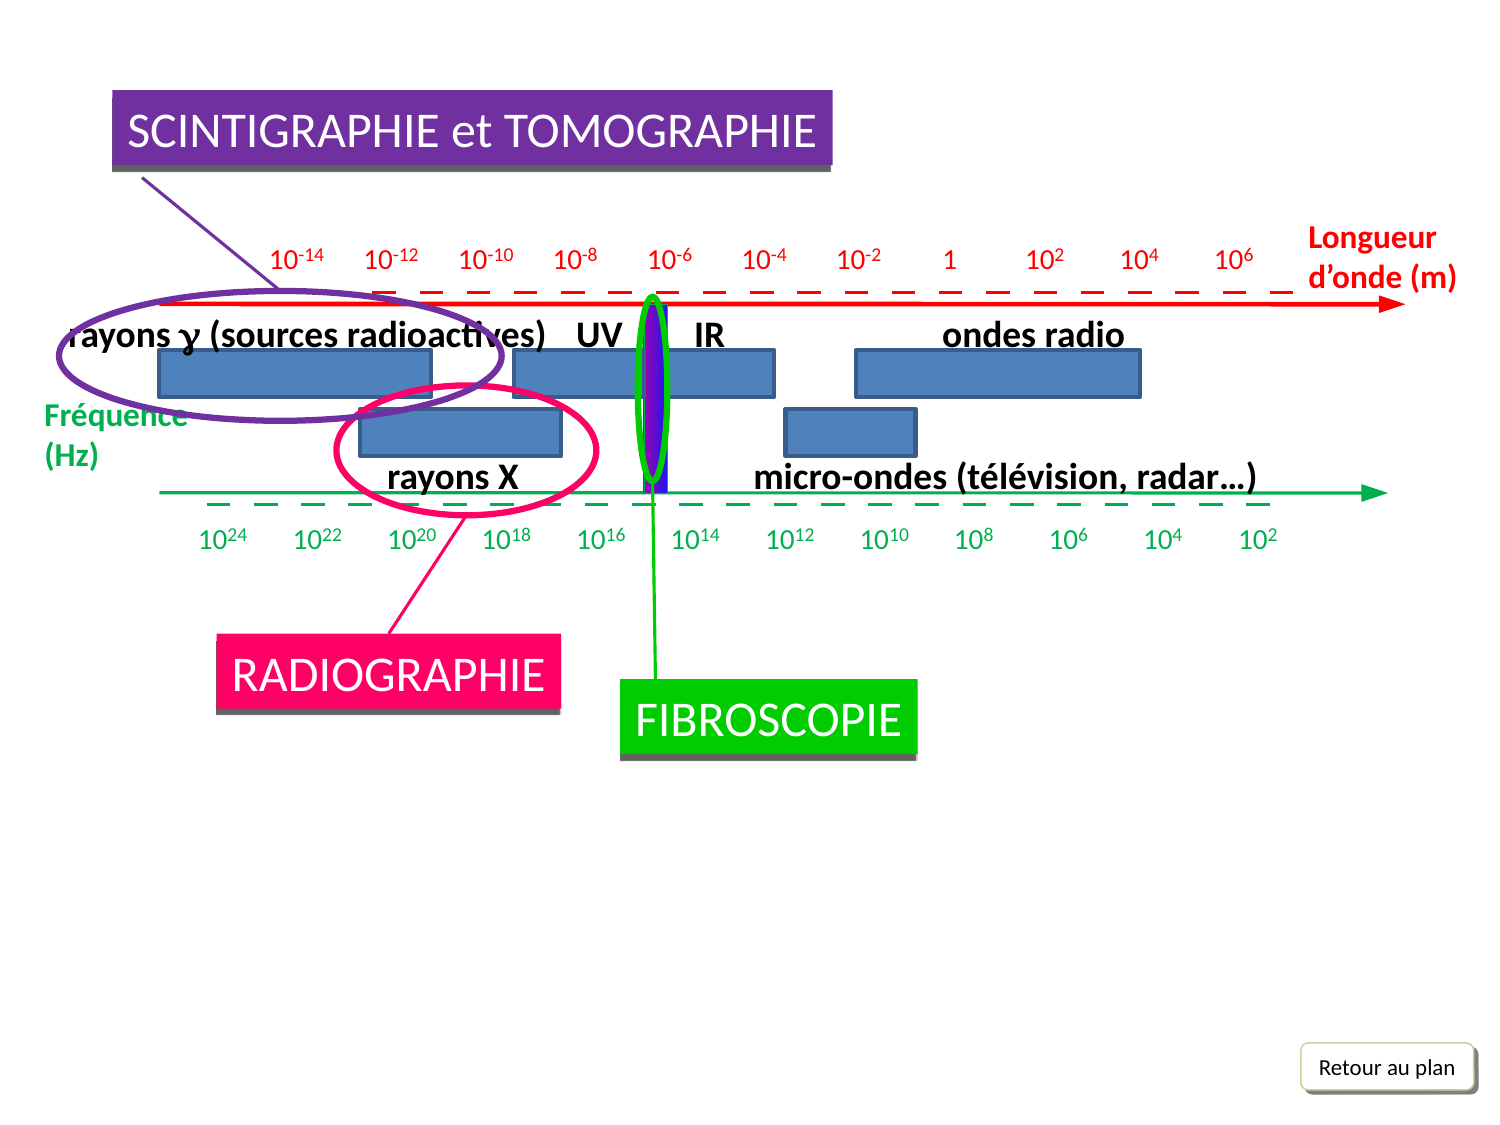

SCINTIGRAPHIE et TOMOGRAPHIE
Longueur d’onde (m)
10-14
10-12
10-10
10-8
10-6
10-4
10-2
1
102
104
106
Fréquence (Hz)
1024
1022
1020
1018
1016
1014
1012
1010
108
106
104
102
rayons  (sources radioactives)
UV
IR
ondes radio
rayons X
micro-ondes (télévision, radar…)
RADIOGRAPHIE
FIBROSCOPIE
Retour au plan